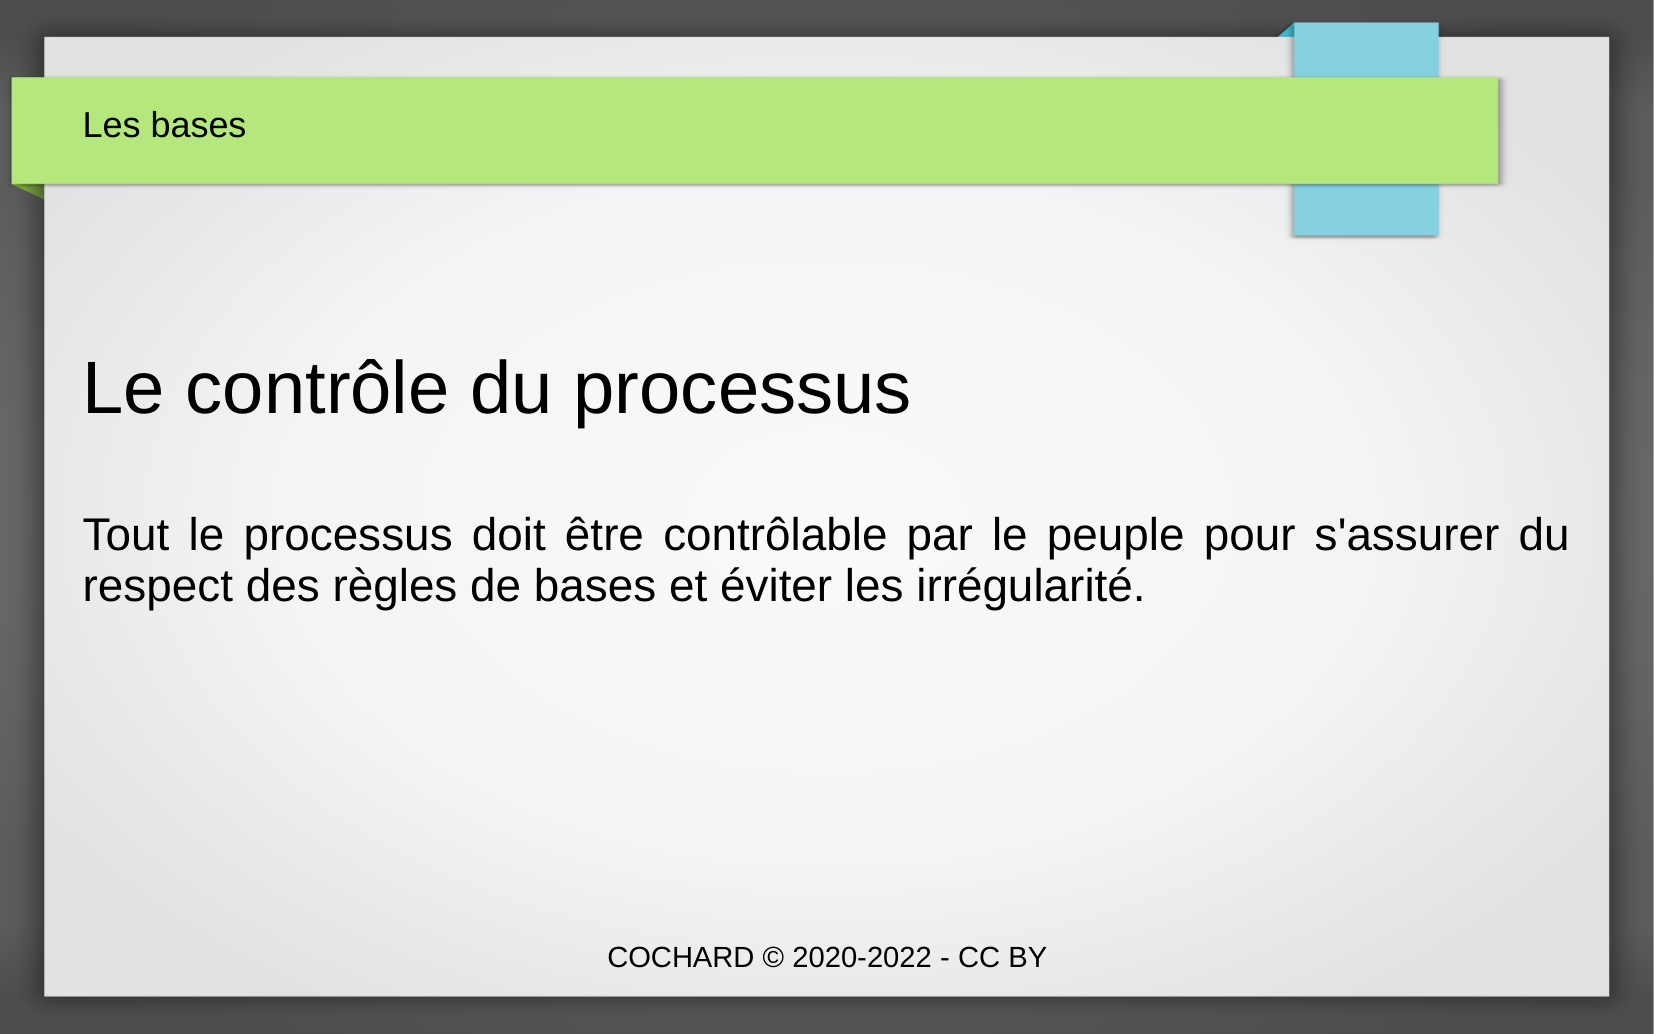

# Les bases
Le contrôle du processus
Tout le processus doit être contrôlable par le peuple pour s'assurer du respect des règles de bases et éviter les irrégularité.
COCHARD © 2020-2022 - CC BY